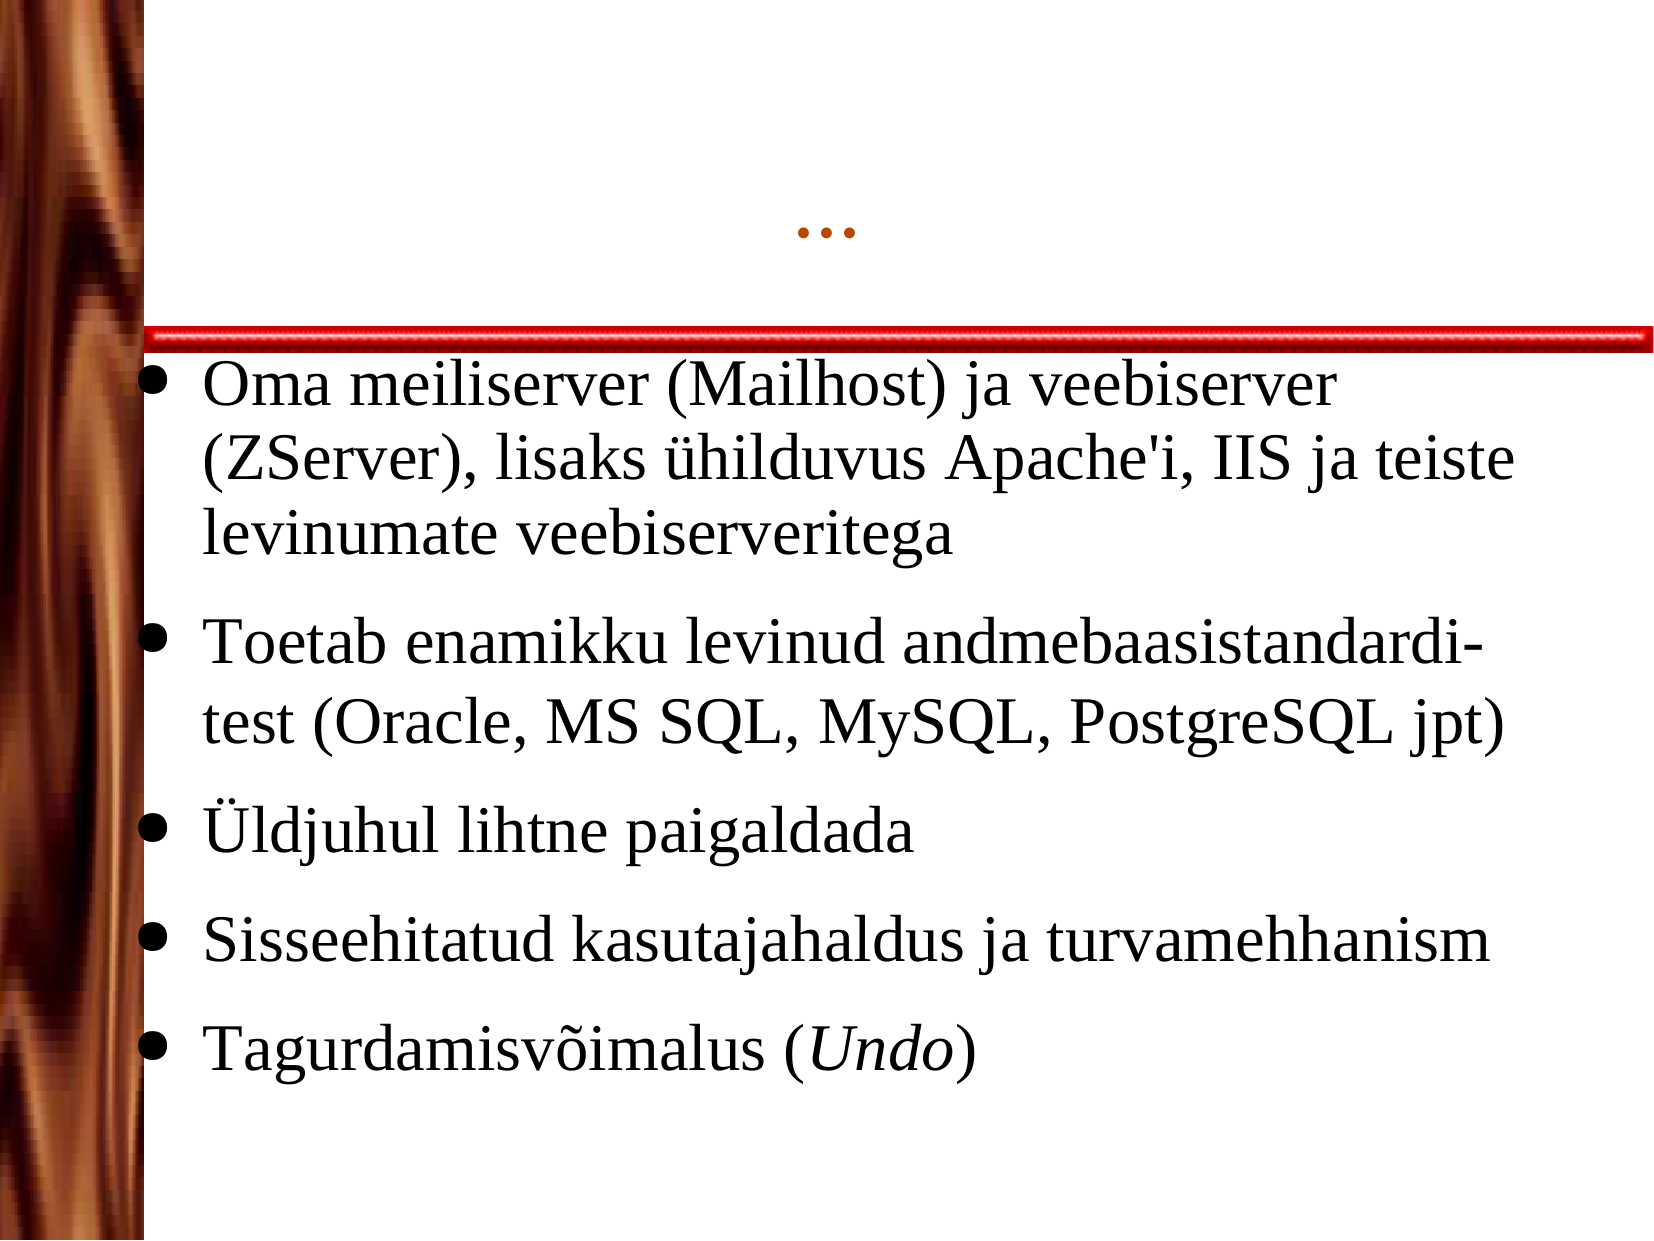

# ...
Oma meiliserver (Mailhost) ja veebiserver (ZServer), lisaks ühilduvus Apache'i, IIS ja teiste levinumate veebiserveritega
Toetab enamikku levinud andmebaasistandardi-test (Oracle, MS SQL, MySQL, PostgreSQL jpt)
Üldjuhul lihtne paigaldada
Sisseehitatud kasutajahaldus ja turvamehhanism
Tagurdamisvõimalus (Undo)